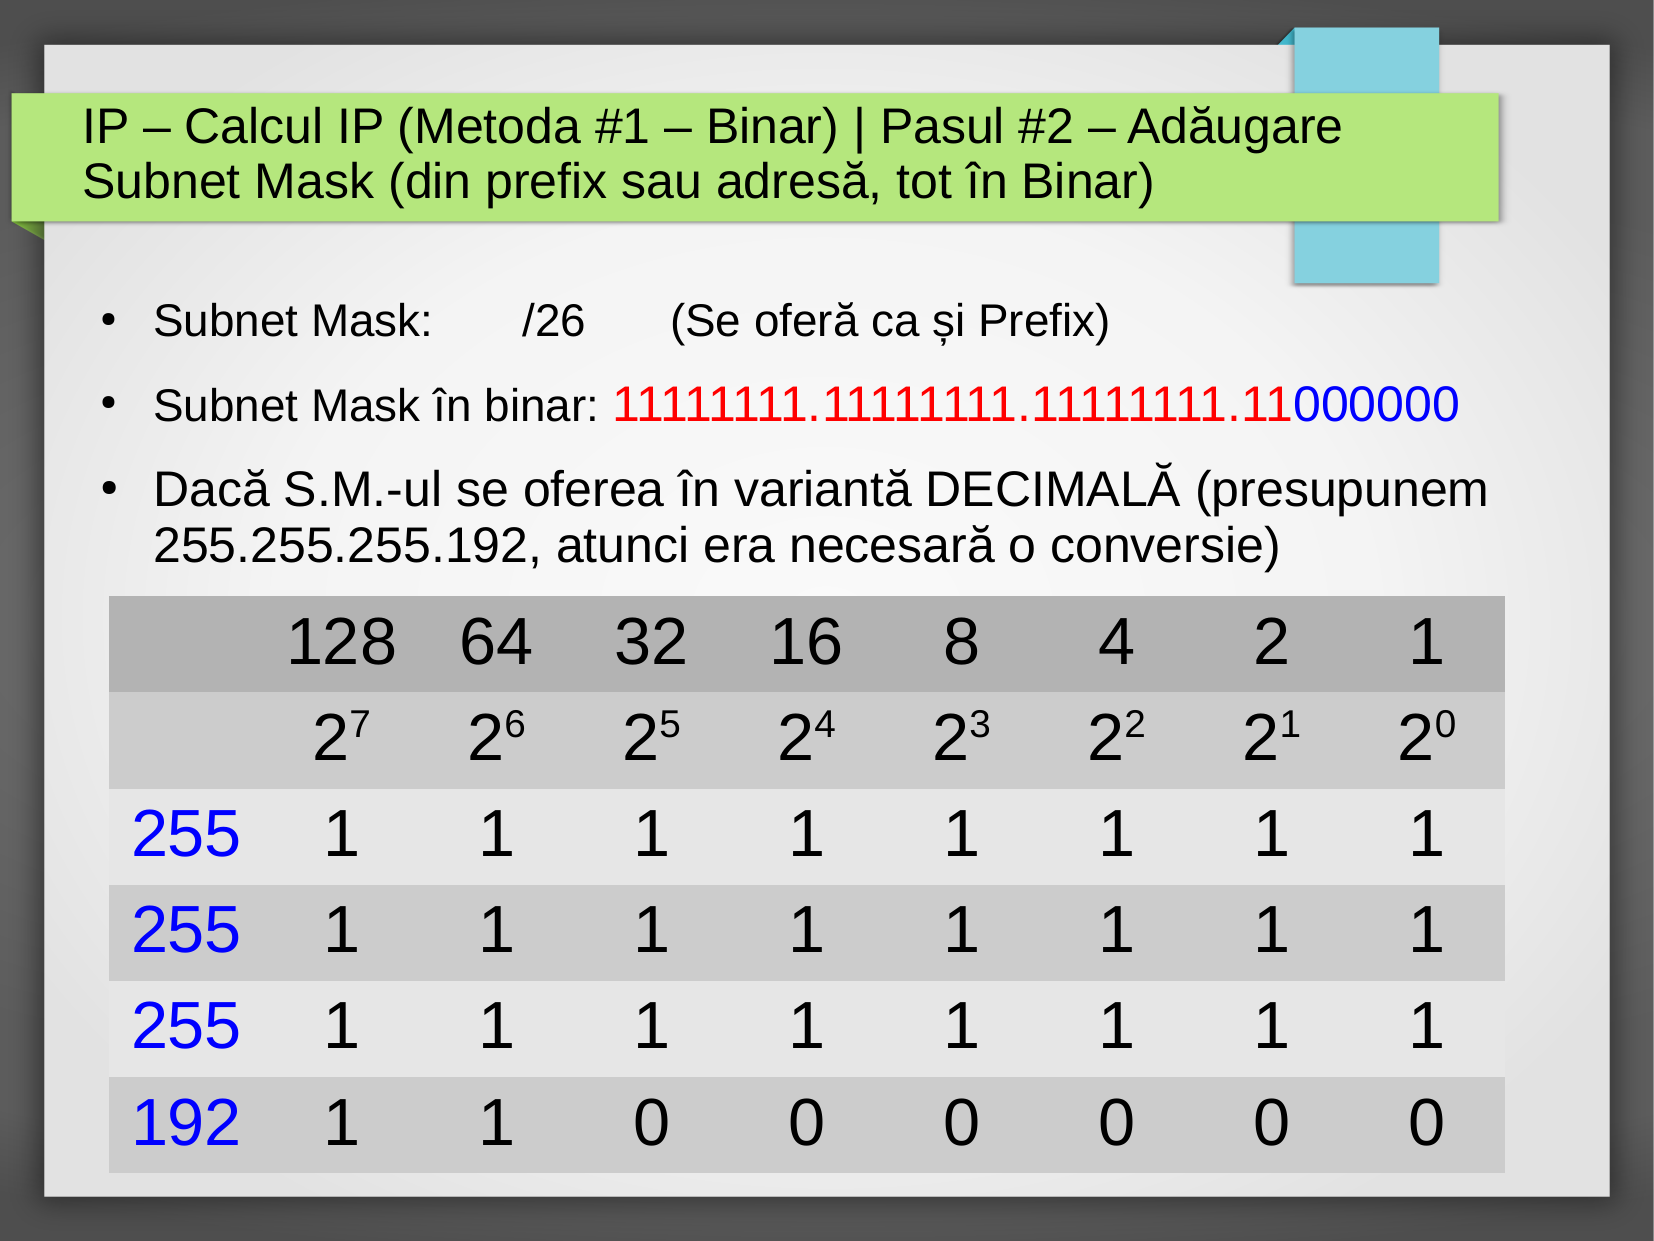

# IP – Calcul IP (Metoda #1 – Binar) | Pasul #2 – Adăugare Subnet Mask (din prefix sau adresă, tot în Binar)
Subnet Mask: 	/26		(Se oferă ca și Prefix)
Subnet Mask în binar: 11111111.11111111.11111111.11000000
Dacă S.M.-ul se oferea în variantă DECIMALĂ (presupunem 255.255.255.192, atunci era necesară o conversie)
| | 128 | 64 | 32 | 16 | 8 | 4 | 2 | 1 |
| --- | --- | --- | --- | --- | --- | --- | --- | --- |
| | 27 | 26 | 25 | 24 | 23 | 22 | 21 | 20 |
| 255 | 1 | 1 | 1 | 1 | 1 | 1 | 1 | 1 |
| 255 | 1 | 1 | 1 | 1 | 1 | 1 | 1 | 1 |
| 255 | 1 | 1 | 1 | 1 | 1 | 1 | 1 | 1 |
| 192 | 1 | 1 | 0 | 0 | 0 | 0 | 0 | 0 |